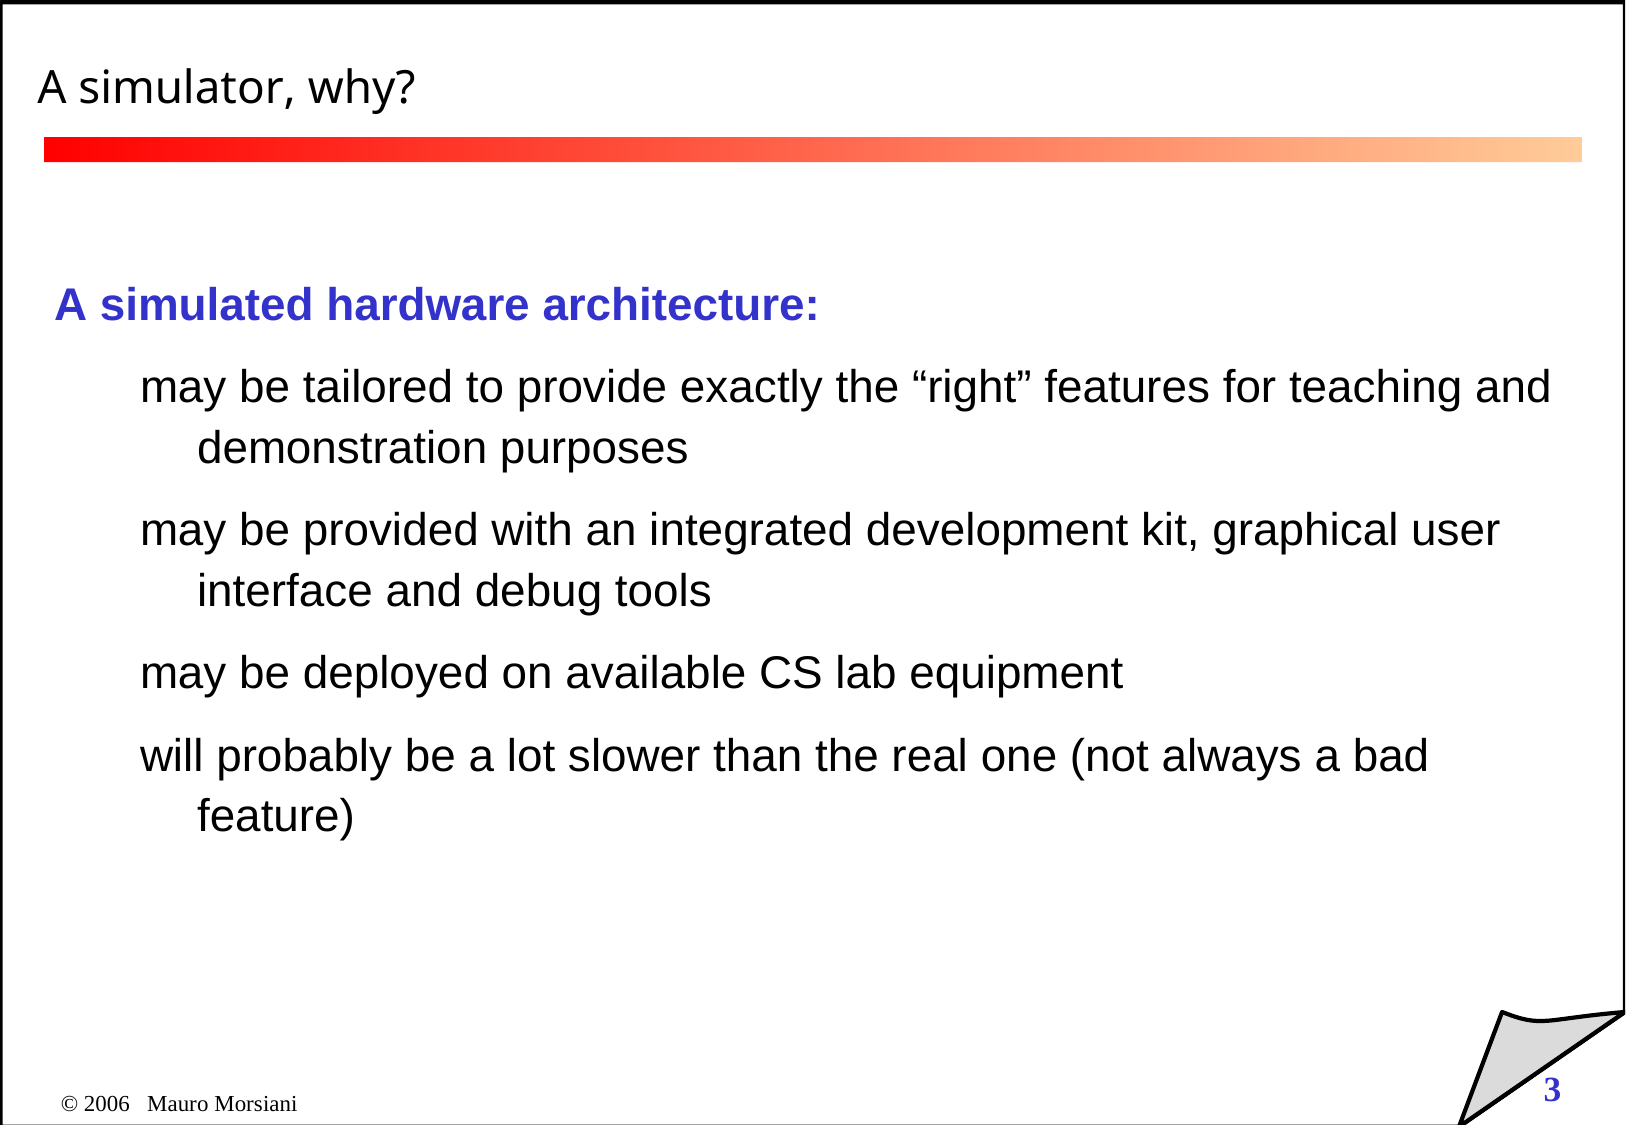

# A simulator, why?
A simulated hardware architecture:
may be tailored to provide exactly the “right” features for teaching and demonstration purposes
may be provided with an integrated development kit, graphical user interface and debug tools
may be deployed on available CS lab equipment
will probably be a lot slower than the real one (not always a bad feature)